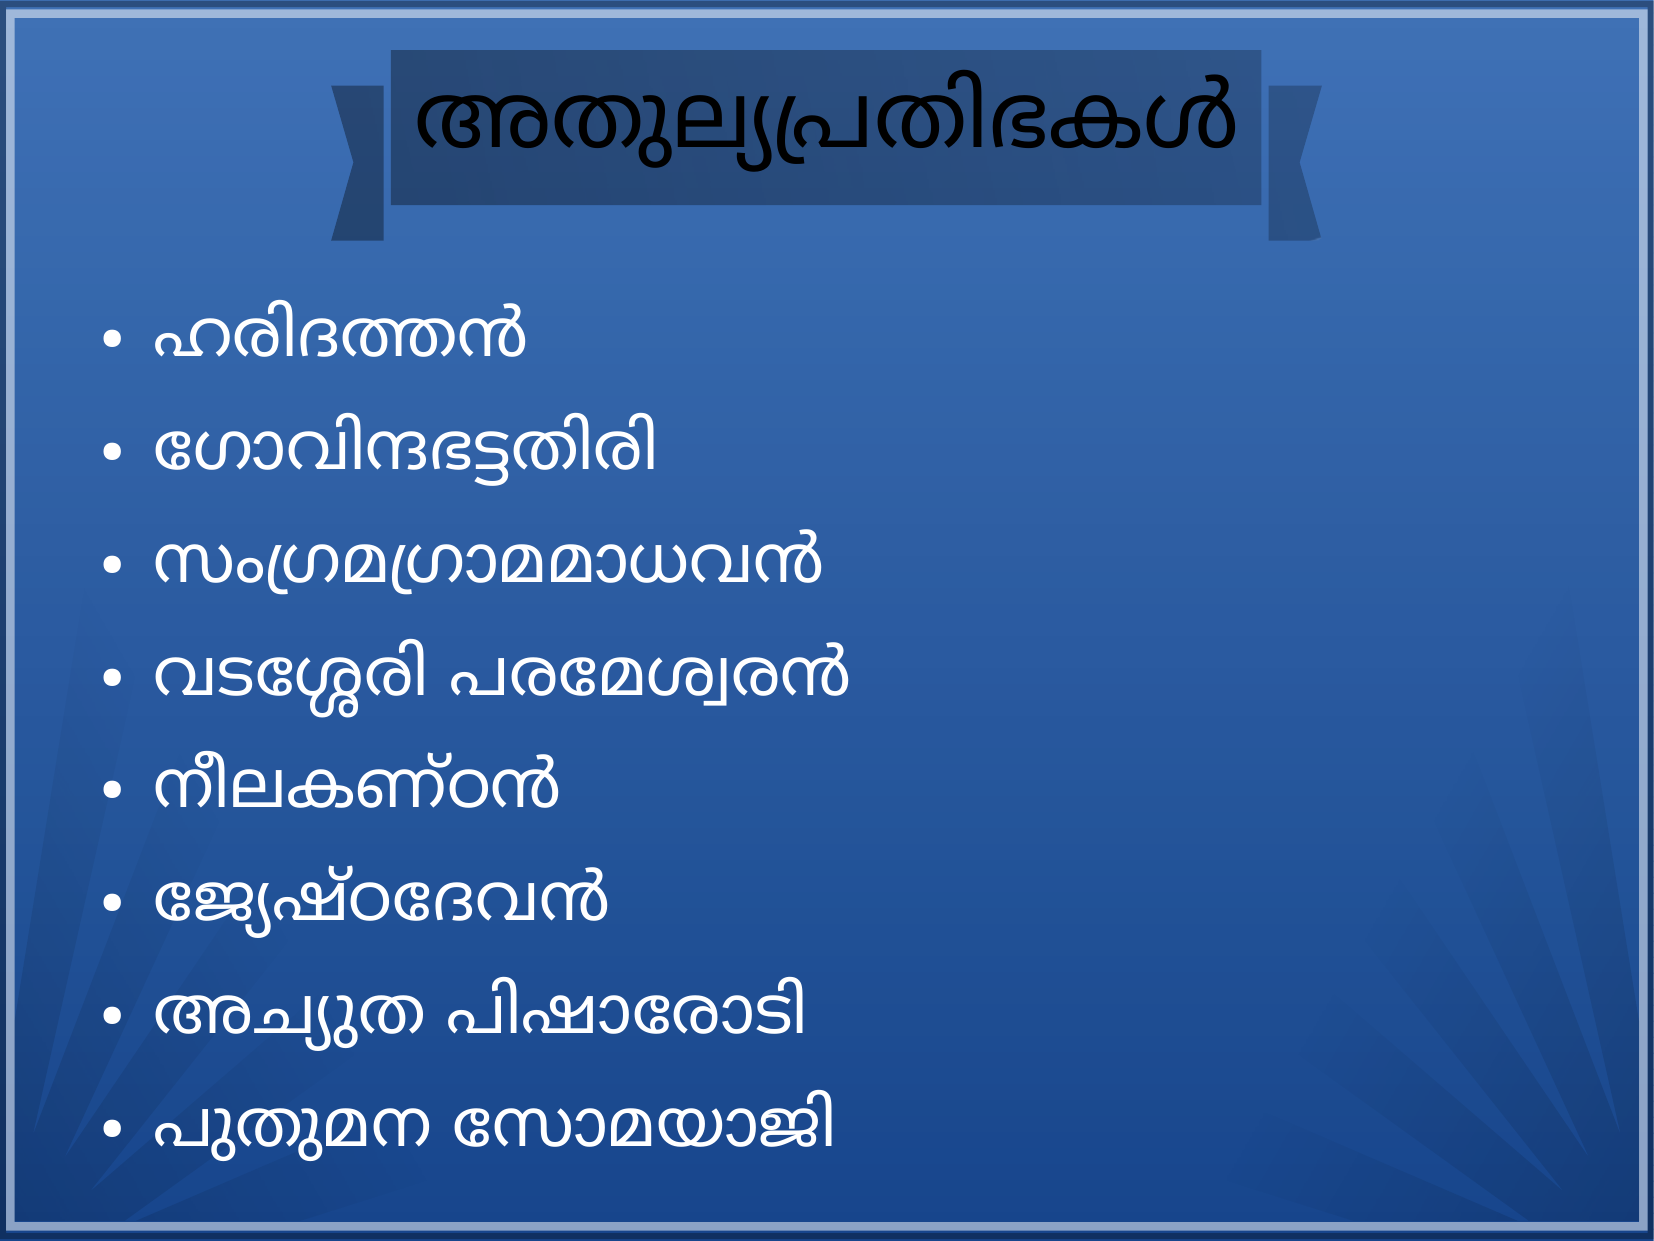

# അതുല്യപ്രതിഭകൾ
ഹരിദത്തൻ
ഗോവിന്ദഭട്ടതിരി
സംഗ്രമഗ്രാമമാധവൻ
വടശ്ശേരി പരമേശ്വരൻ
നീലകണ്ഠൻ
ജ്യേഷ്ഠദേവൻ
അച്യുത പിഷാരോടി
പുതുമന സോമയാജി